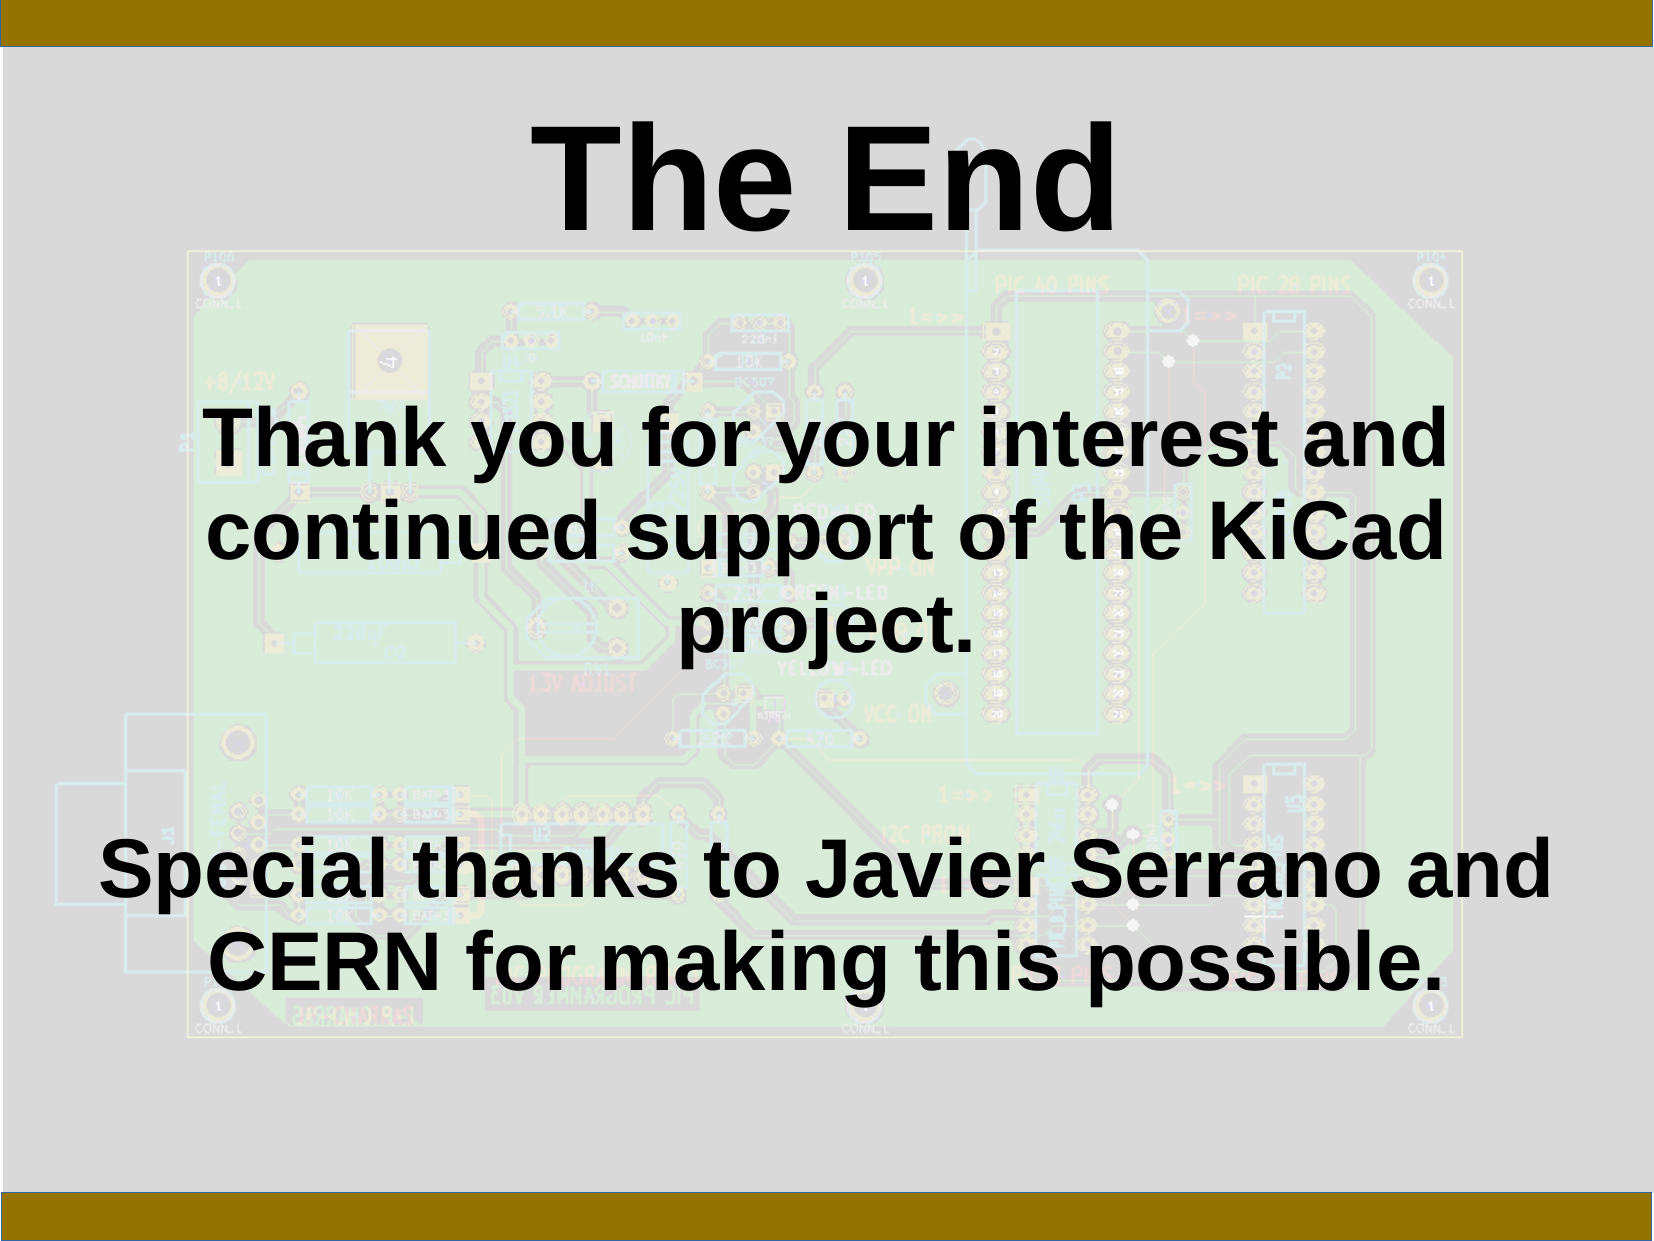

# The End
Thank you for your interest and continued support of the KiCad project.
Special thanks to Javier Serrano and CERN for making this possible.